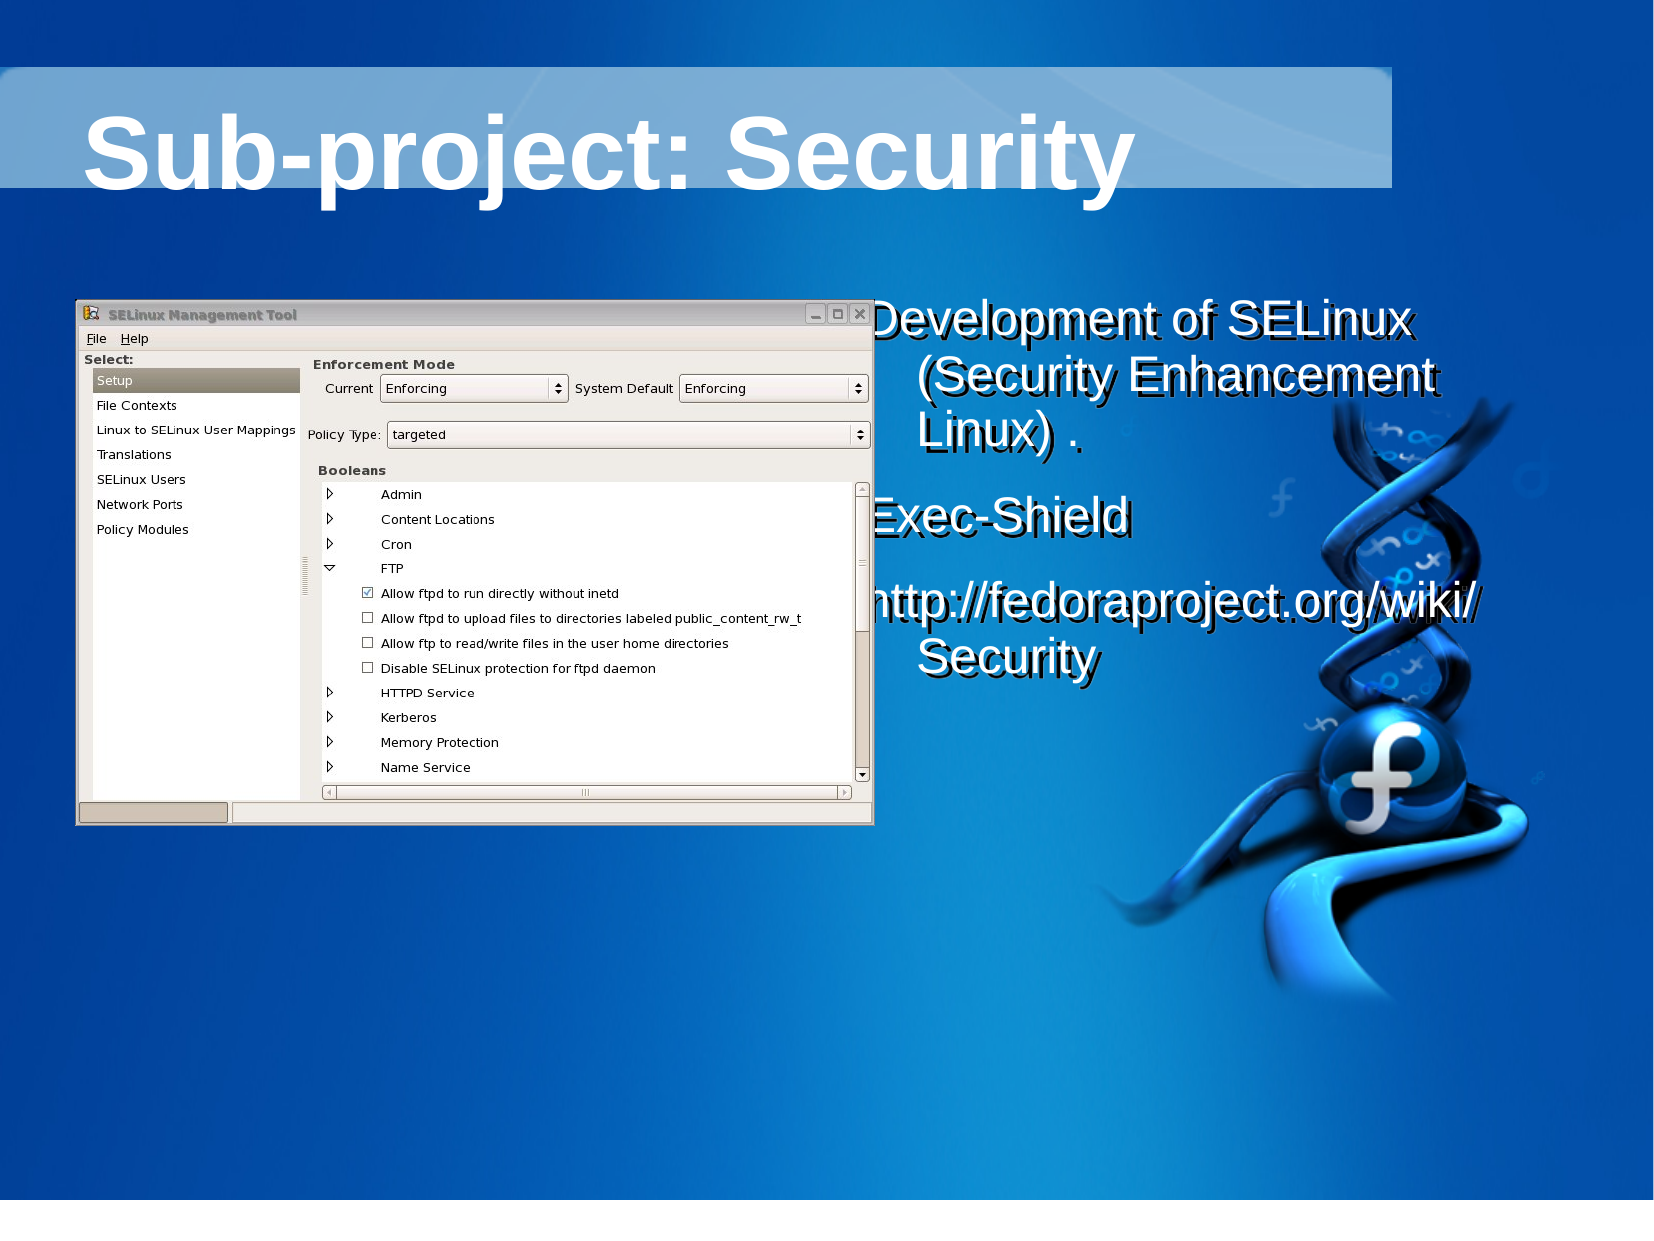

# Sub-project: Security
Development of SELinux (Security Enhancement Linux) .
Exec-Shield
http://fedoraproject.org/wiki/Security